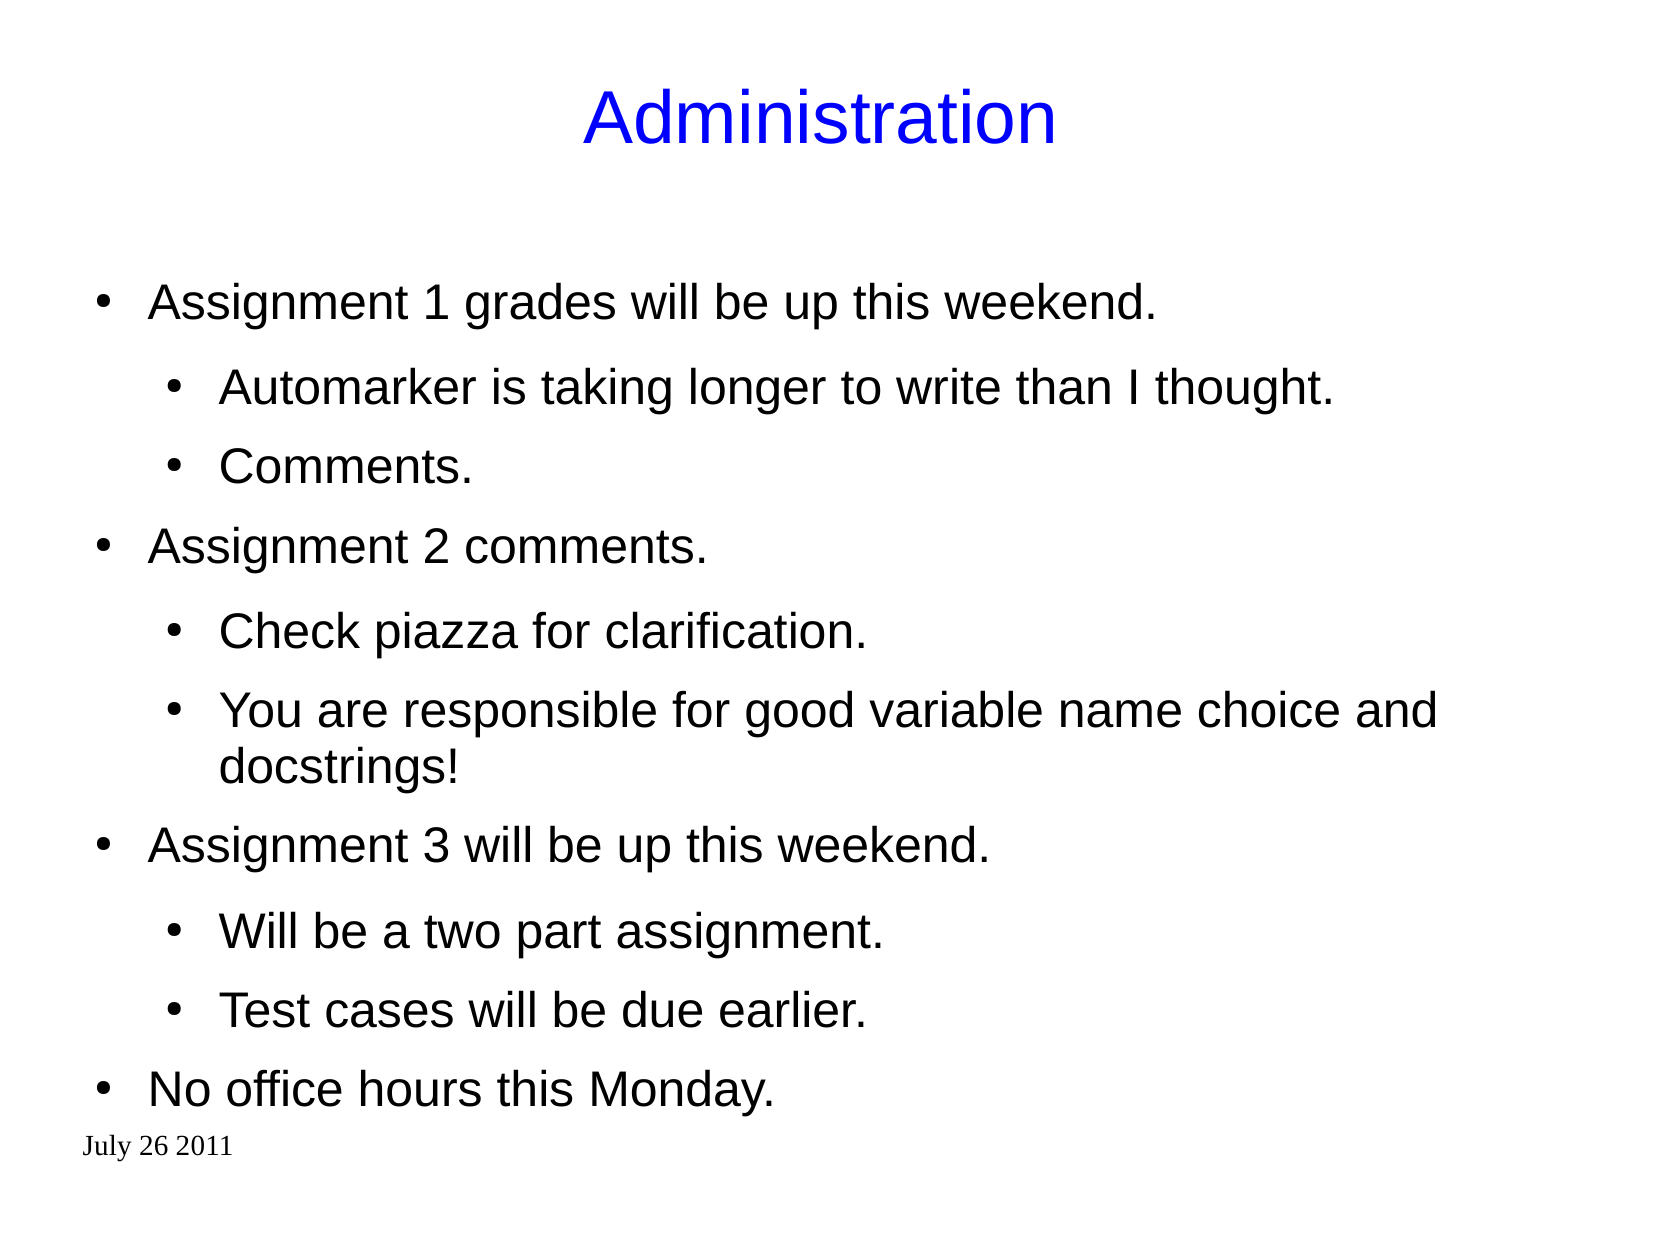

# Administration
Assignment 1 grades will be up this weekend.
Automarker is taking longer to write than I thought.
Comments.
Assignment 2 comments.
Check piazza for clarification.
You are responsible for good variable name choice and docstrings!
Assignment 3 will be up this weekend.
Will be a two part assignment.
Test cases will be due earlier.
No office hours this Monday.
July 26 2011